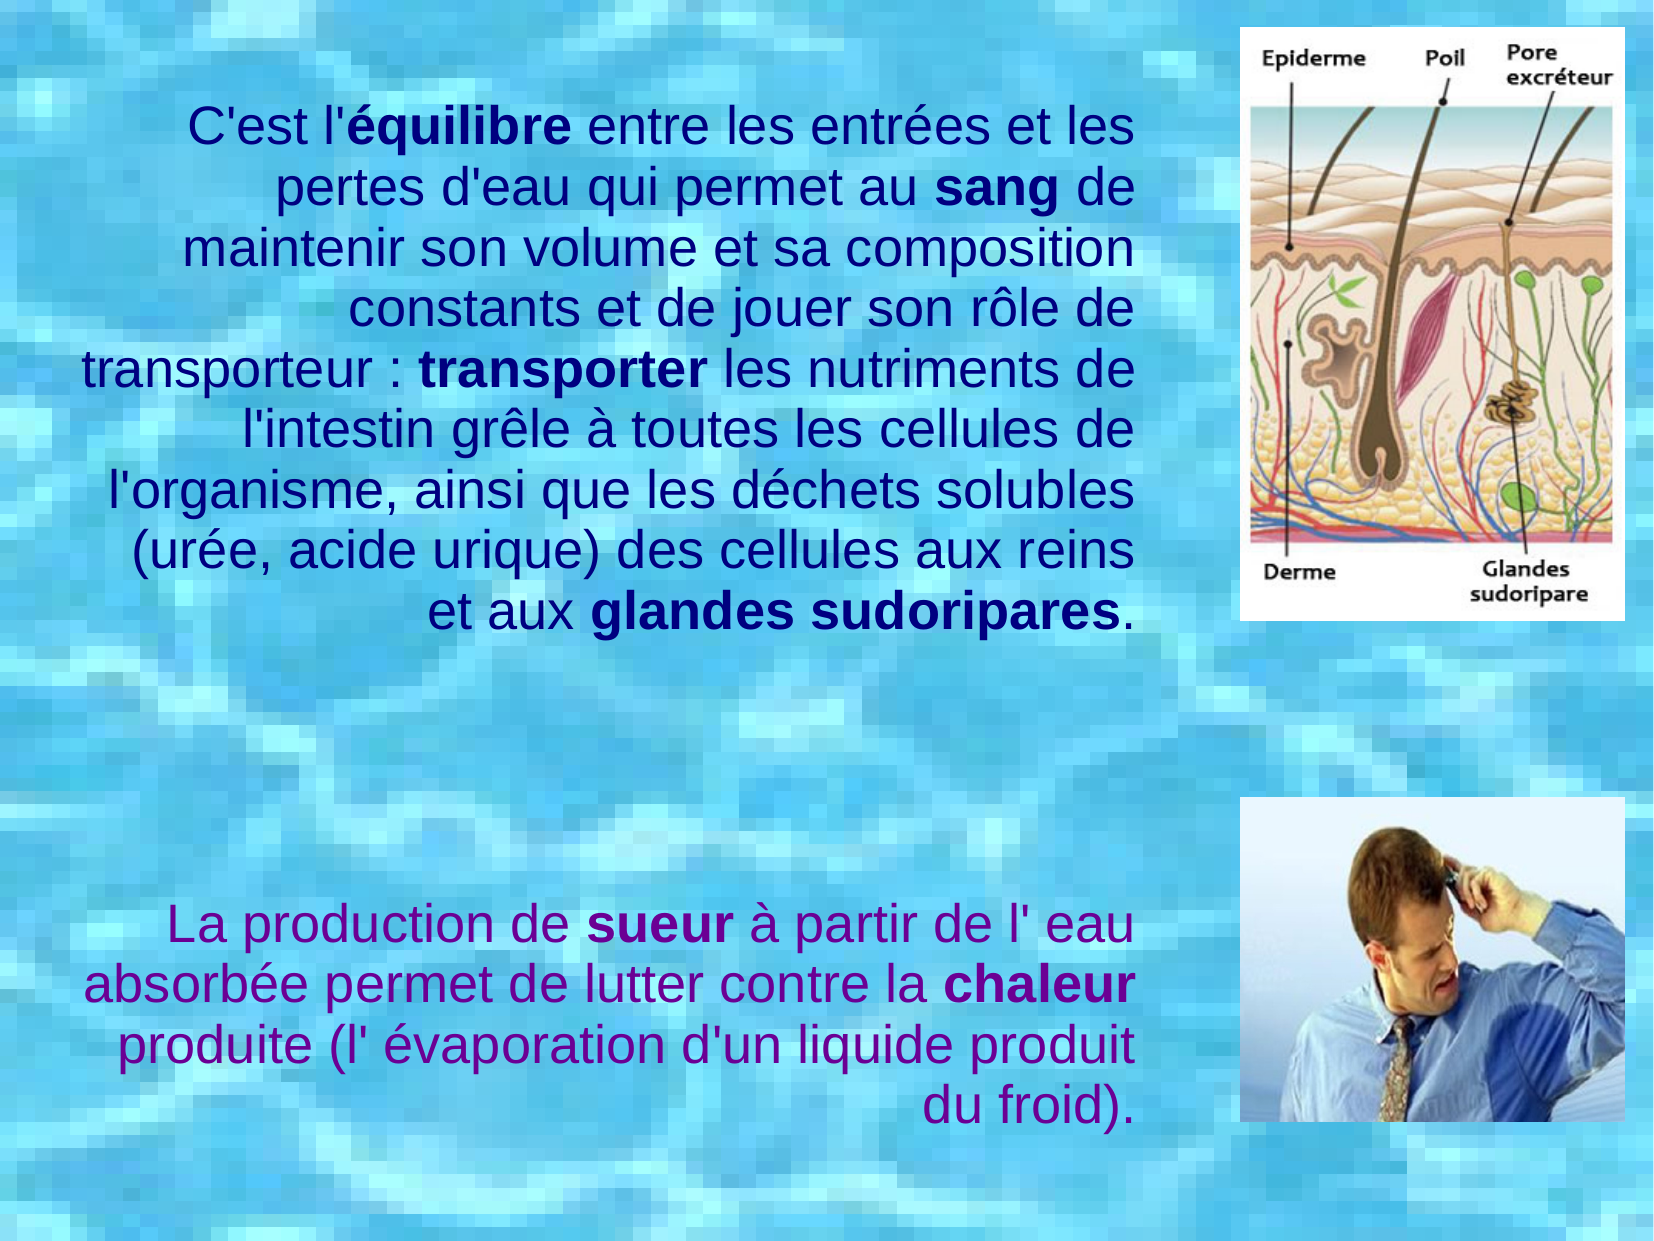

C'est l'équilibre entre les entrées et les pertes d'eau qui permet au sang de maintenir son volume et sa composition constants et de jouer son rôle de transporteur : transporter les nutriments de l'intestin grêle à toutes les cellules de l'organisme, ainsi que les déchets solubles (urée, acide urique) des cellules aux reins et aux glandes sudoripares.
La production de sueur à partir de l' eau absorbée permet de lutter contre la chaleur produite (l' évaporation d'un liquide produit du froid).